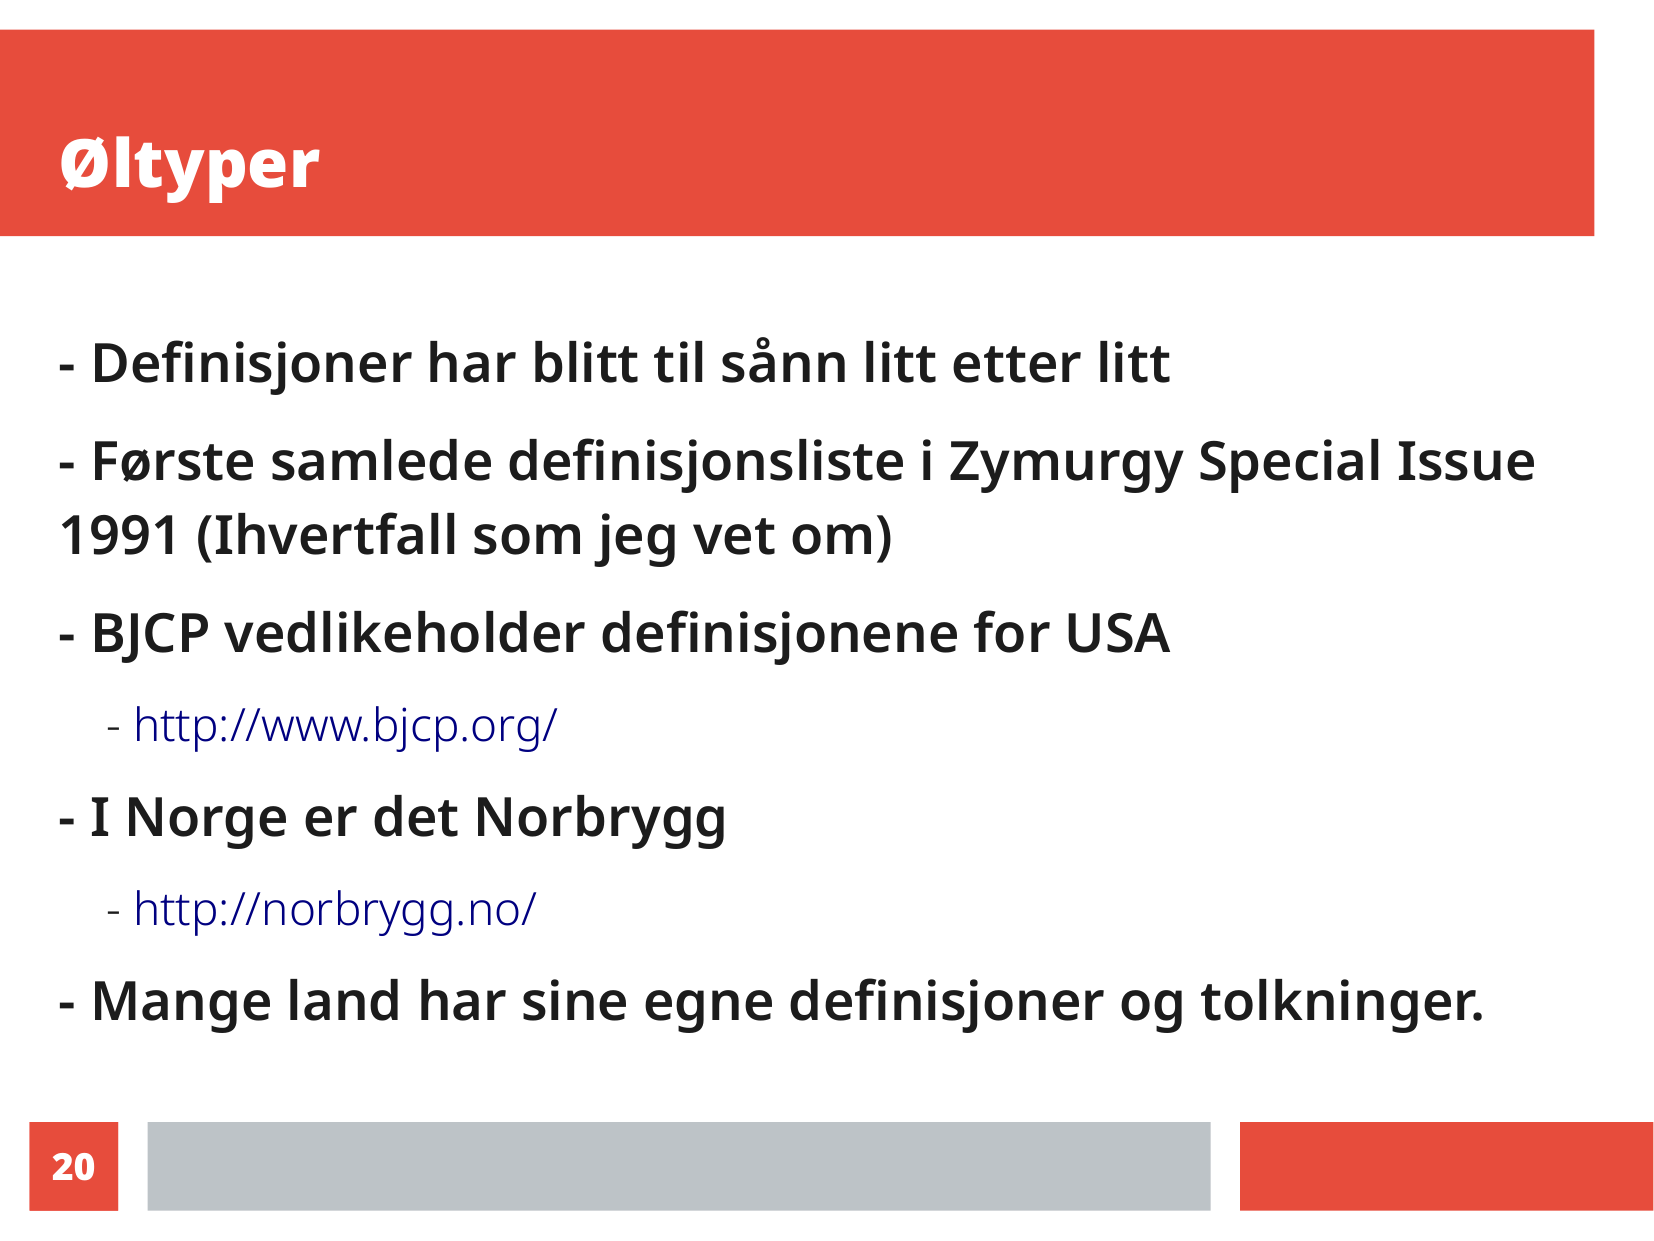

# Øltyper
- Definisjoner har blitt til sånn litt etter litt
- Første samlede definisjonsliste i Zymurgy Special Issue 1991 (Ihvertfall som jeg vet om)
- BJCP vedlikeholder definisjonene for USA
- http://www.bjcp.org/
- I Norge er det Norbrygg
- http://norbrygg.no/
- Mange land har sine egne definisjoner og tolkninger.
20